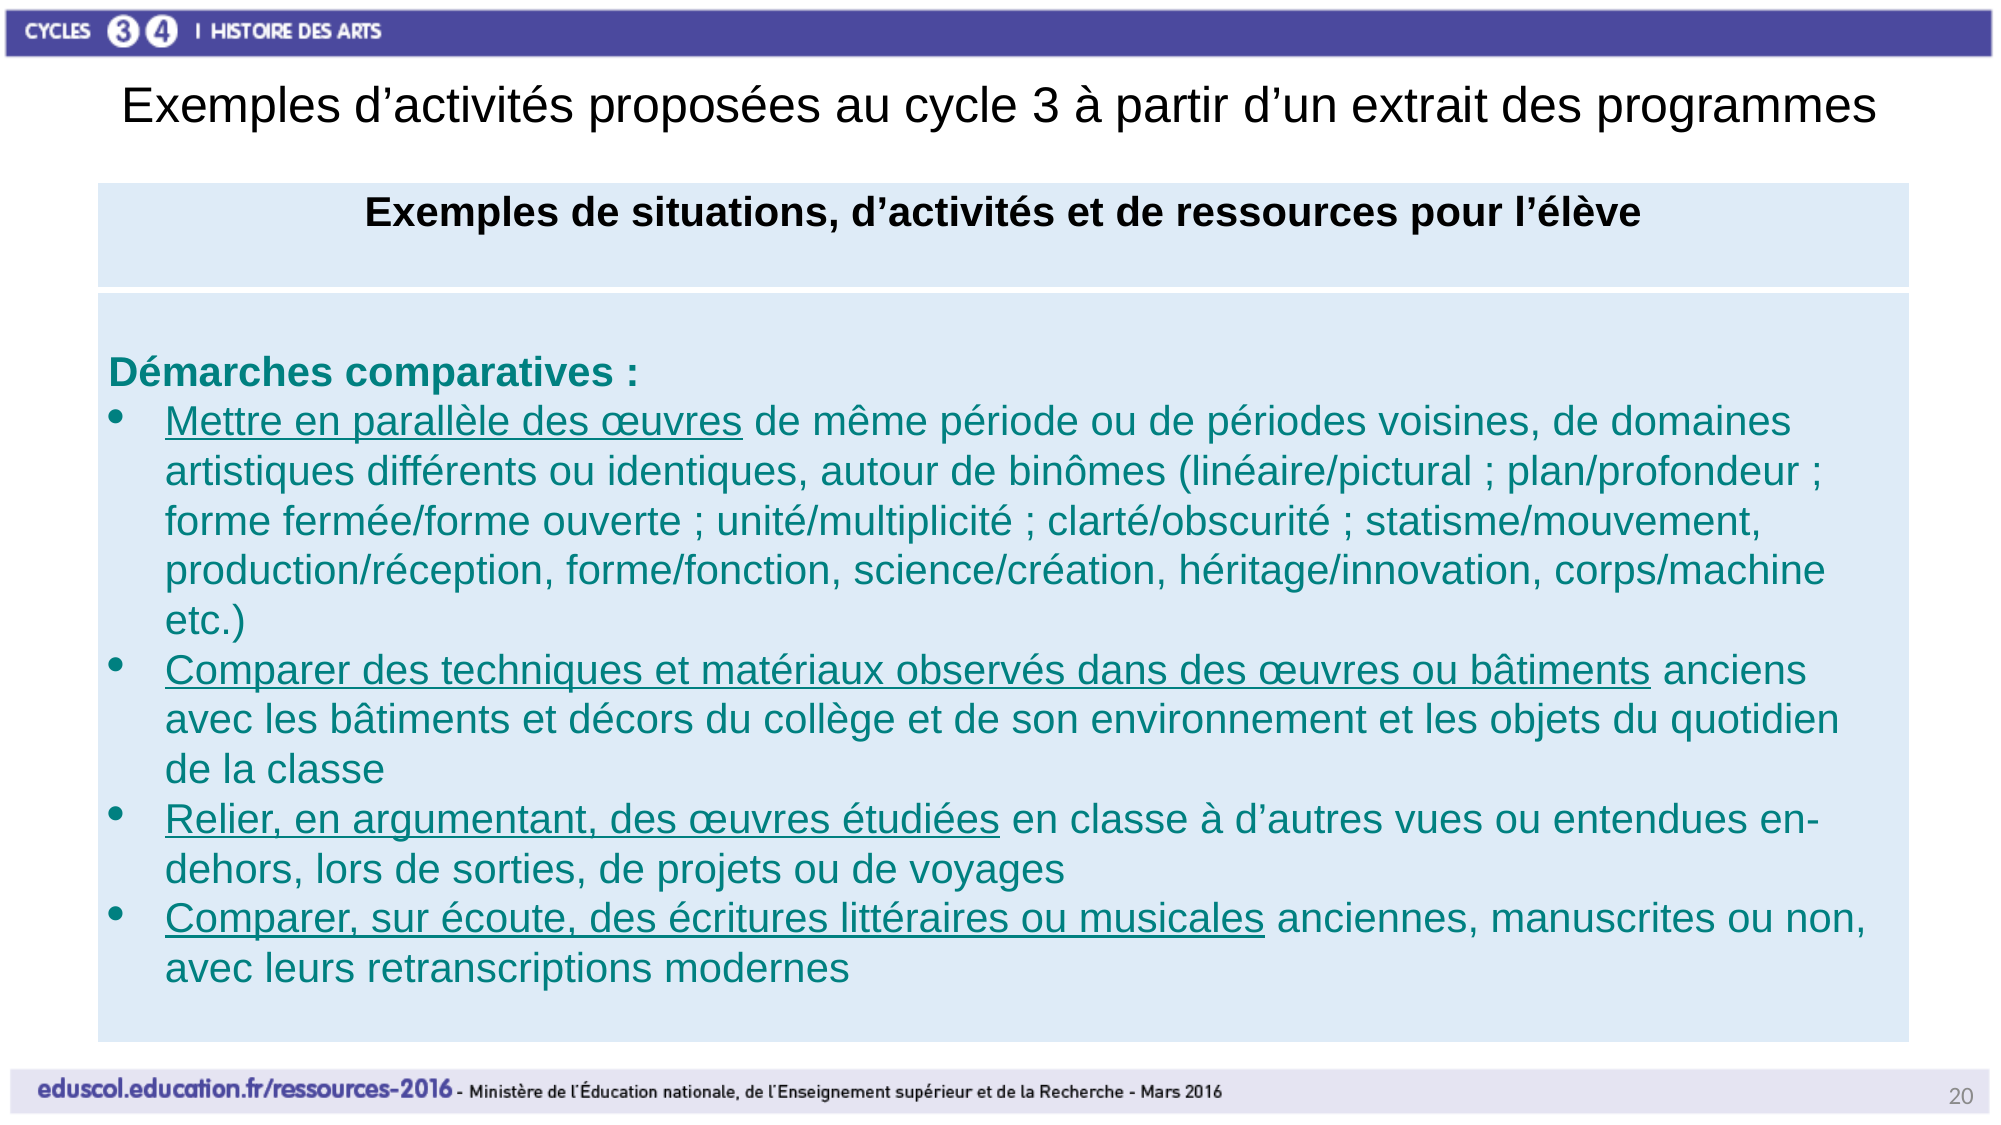

# Exemples d’activités proposées au cycle 3 à partir d’un extrait des programmes
| Exemples de situations, d’activités et de ressources pour l’élève |
| --- |
| Démarches comparatives : Mettre en parallèle des œuvres de même période ou de périodes voisines, de domaines artistiques différents ou identiques, autour de binômes (linéaire/pictural ; plan/profondeur ; forme fermée/forme ouverte ; unité/multiplicité ; clarté/obscurité ; statisme/mouvement, production/réception, forme/fonction, science/création, héritage/innovation, corps/machine etc.) Comparer des techniques et matériaux observés dans des œuvres ou bâtiments anciens avec les bâtiments et décors du collège et de son environnement et les objets du quotidien de la classe  Relier, en argumentant, des œuvres étudiées en classe à d’autres vues ou entendues en-dehors, lors de sorties, de projets ou de voyages  Comparer, sur écoute, des écritures littéraires ou musicales anciennes, manuscrites ou non, avec leurs retranscriptions modernes |